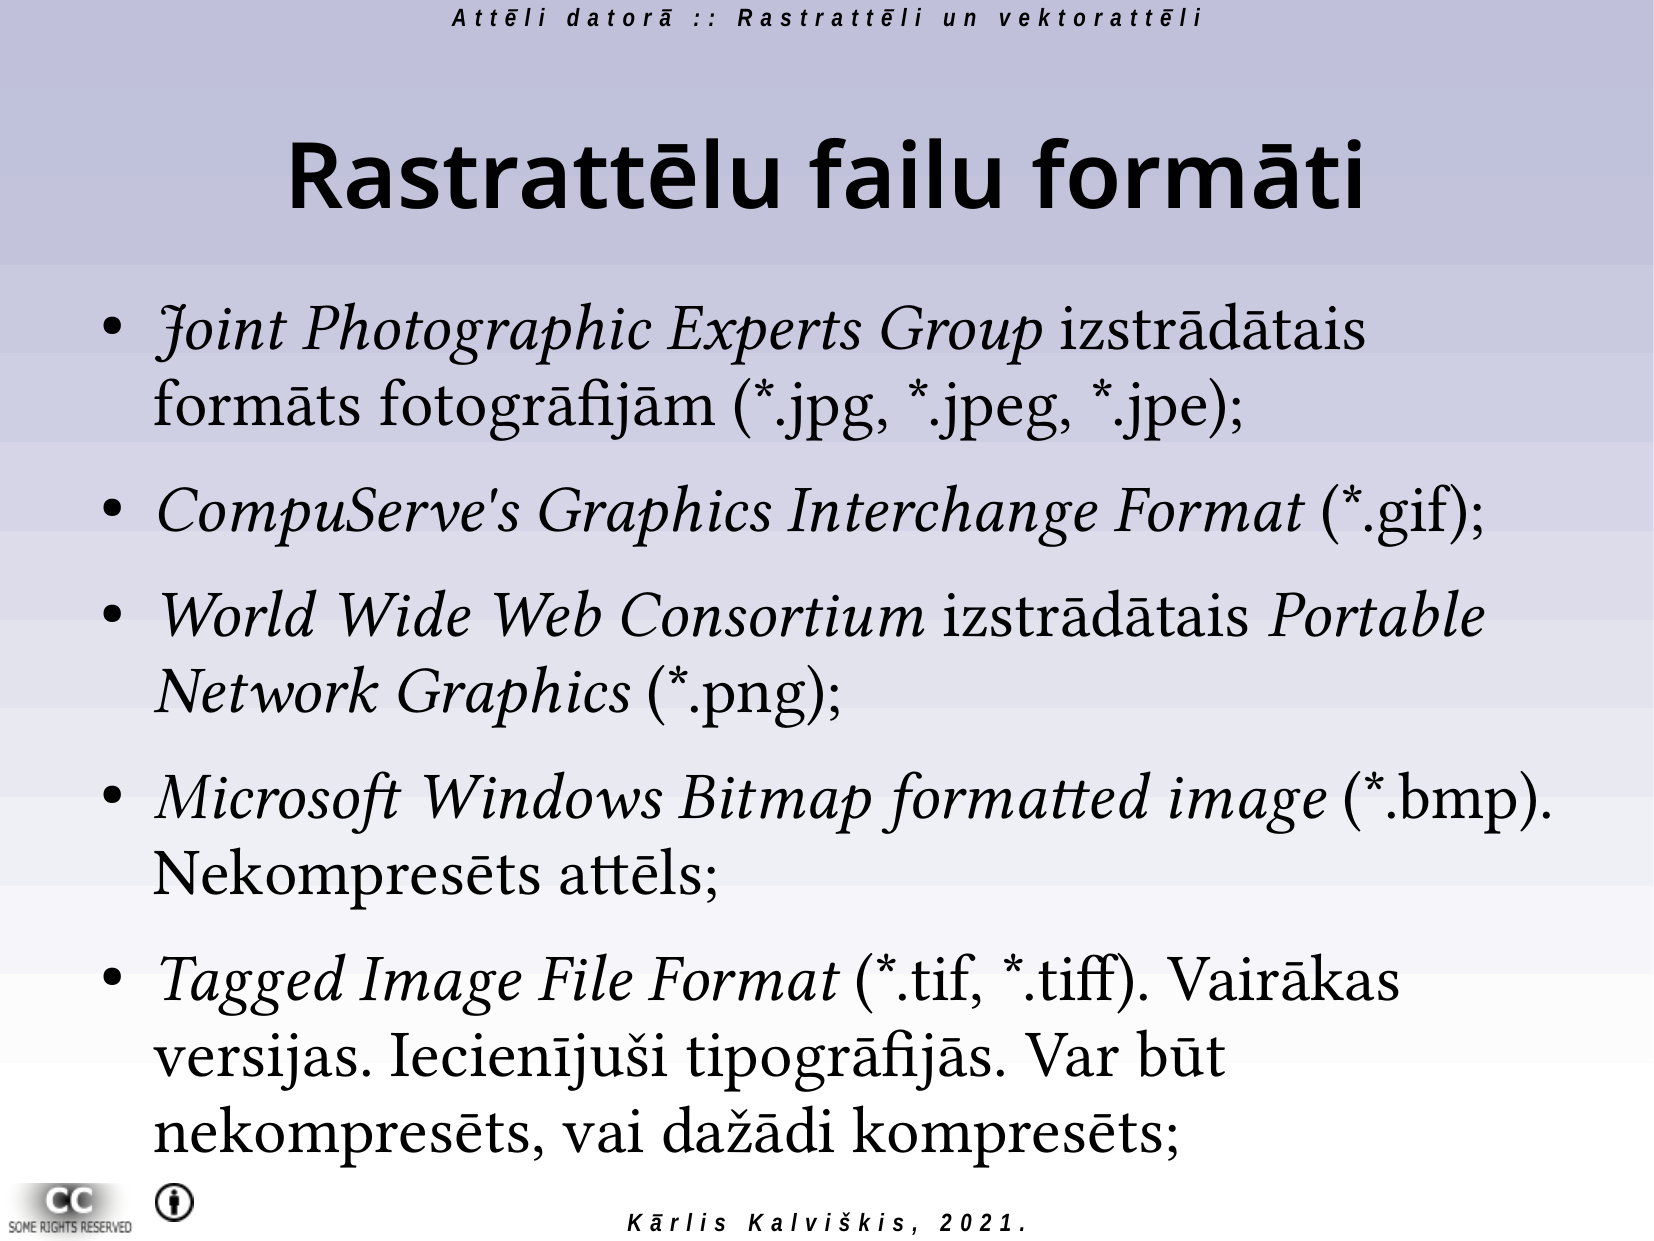

# Rastrattēlu failu formāti
Joint Photographic Experts Group izstrādātais formāts fotogrāfijām (*.jpg, *.jpeg, *.jpe);
CompuServe's Graphics Interchange Format (*.gif);
World Wide Web Consortium izstrādātais Portable Network Graphics (*.png);
Microsoft Windows Bitmap formatted image (*.bmp). Nekompresēts attēls;
Tagged Image File Format (*.tif, *.tiff). Vairākas versijas. Iecienījuši tipogrāfijās. Var būt nekompresēts, vai dažādi kompresēts;